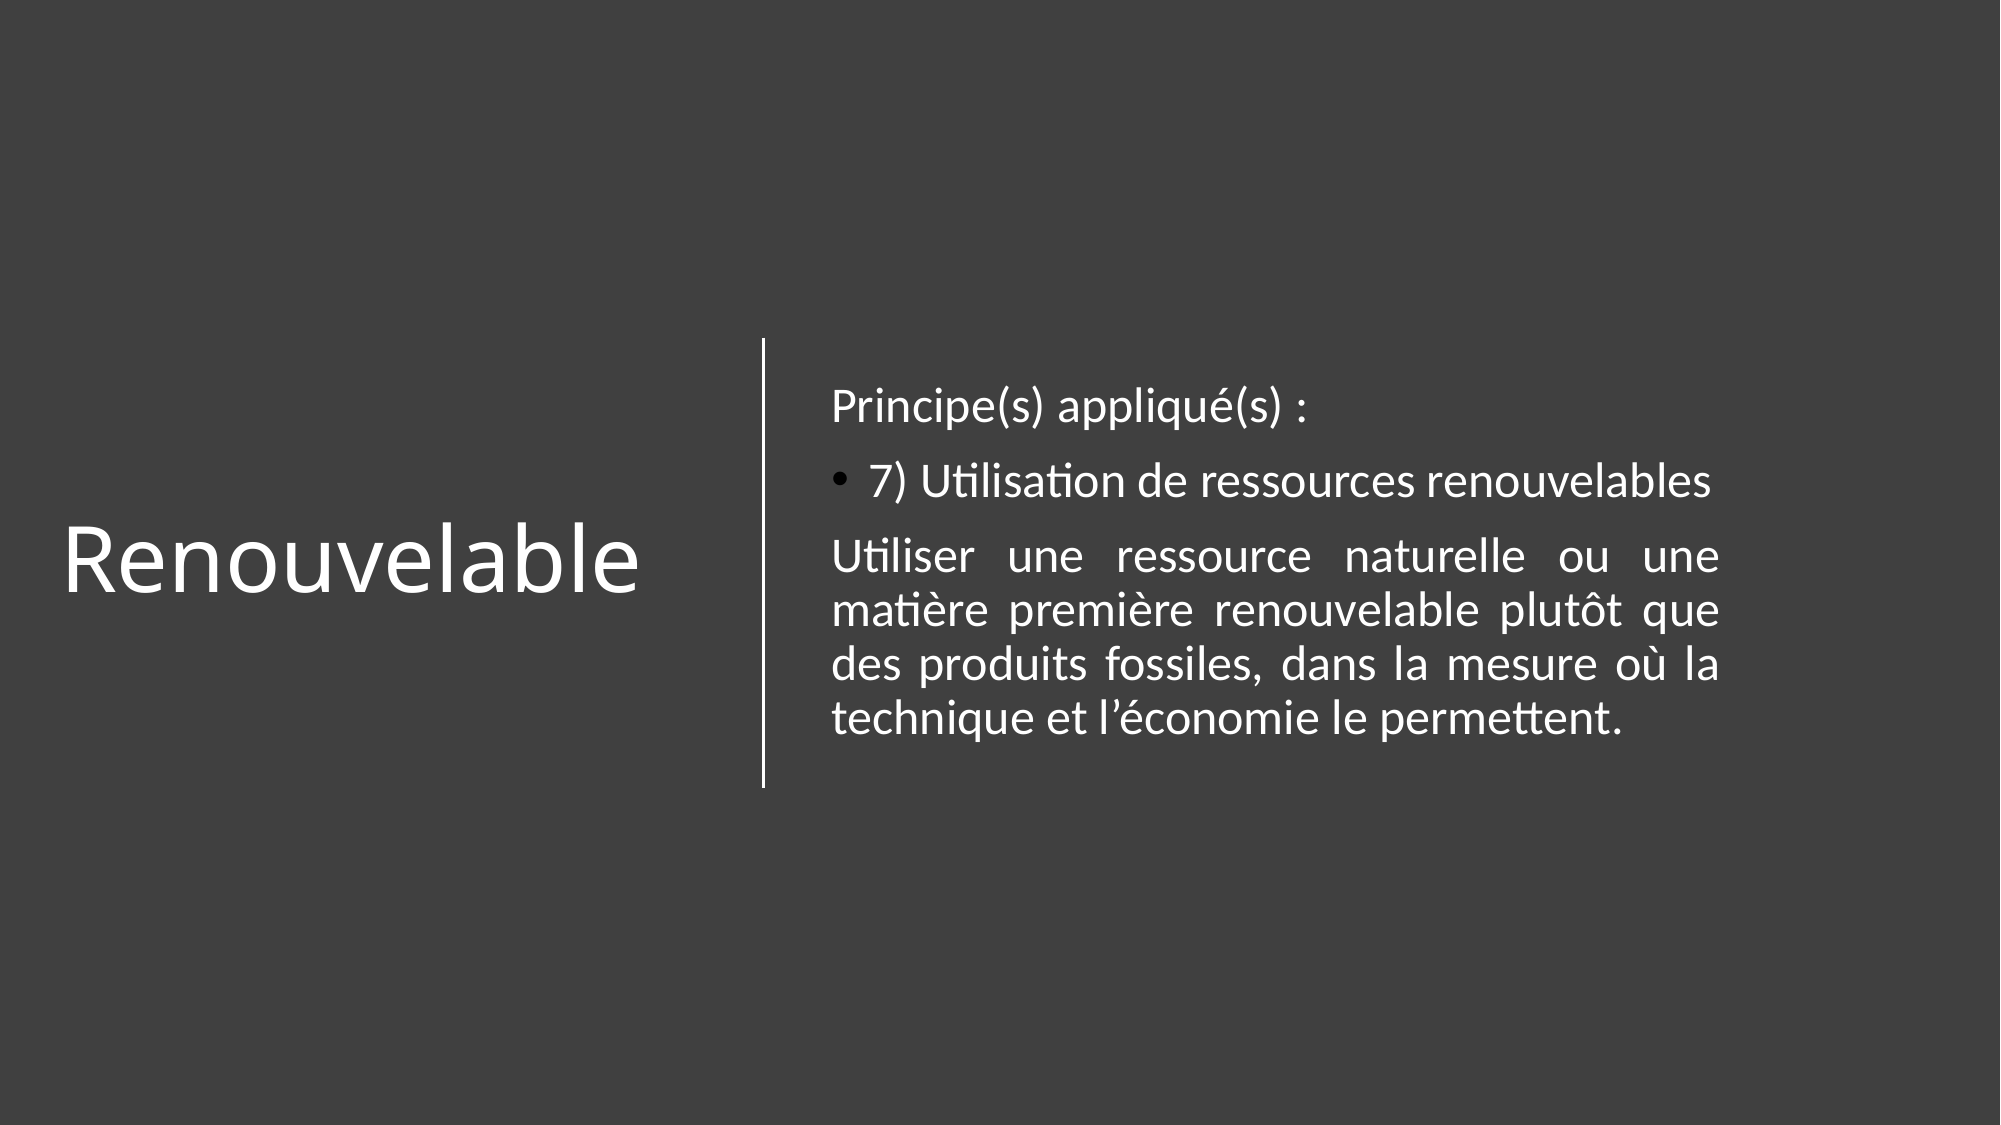

# Renouvelable
Principe(s) appliqué(s) :
7) Utilisation de ressources renouvelables
Utiliser une ressource naturelle ou une matière première renouvelable plutôt que des produits fossiles, dans la mesure où la technique et l’économie le permettent.